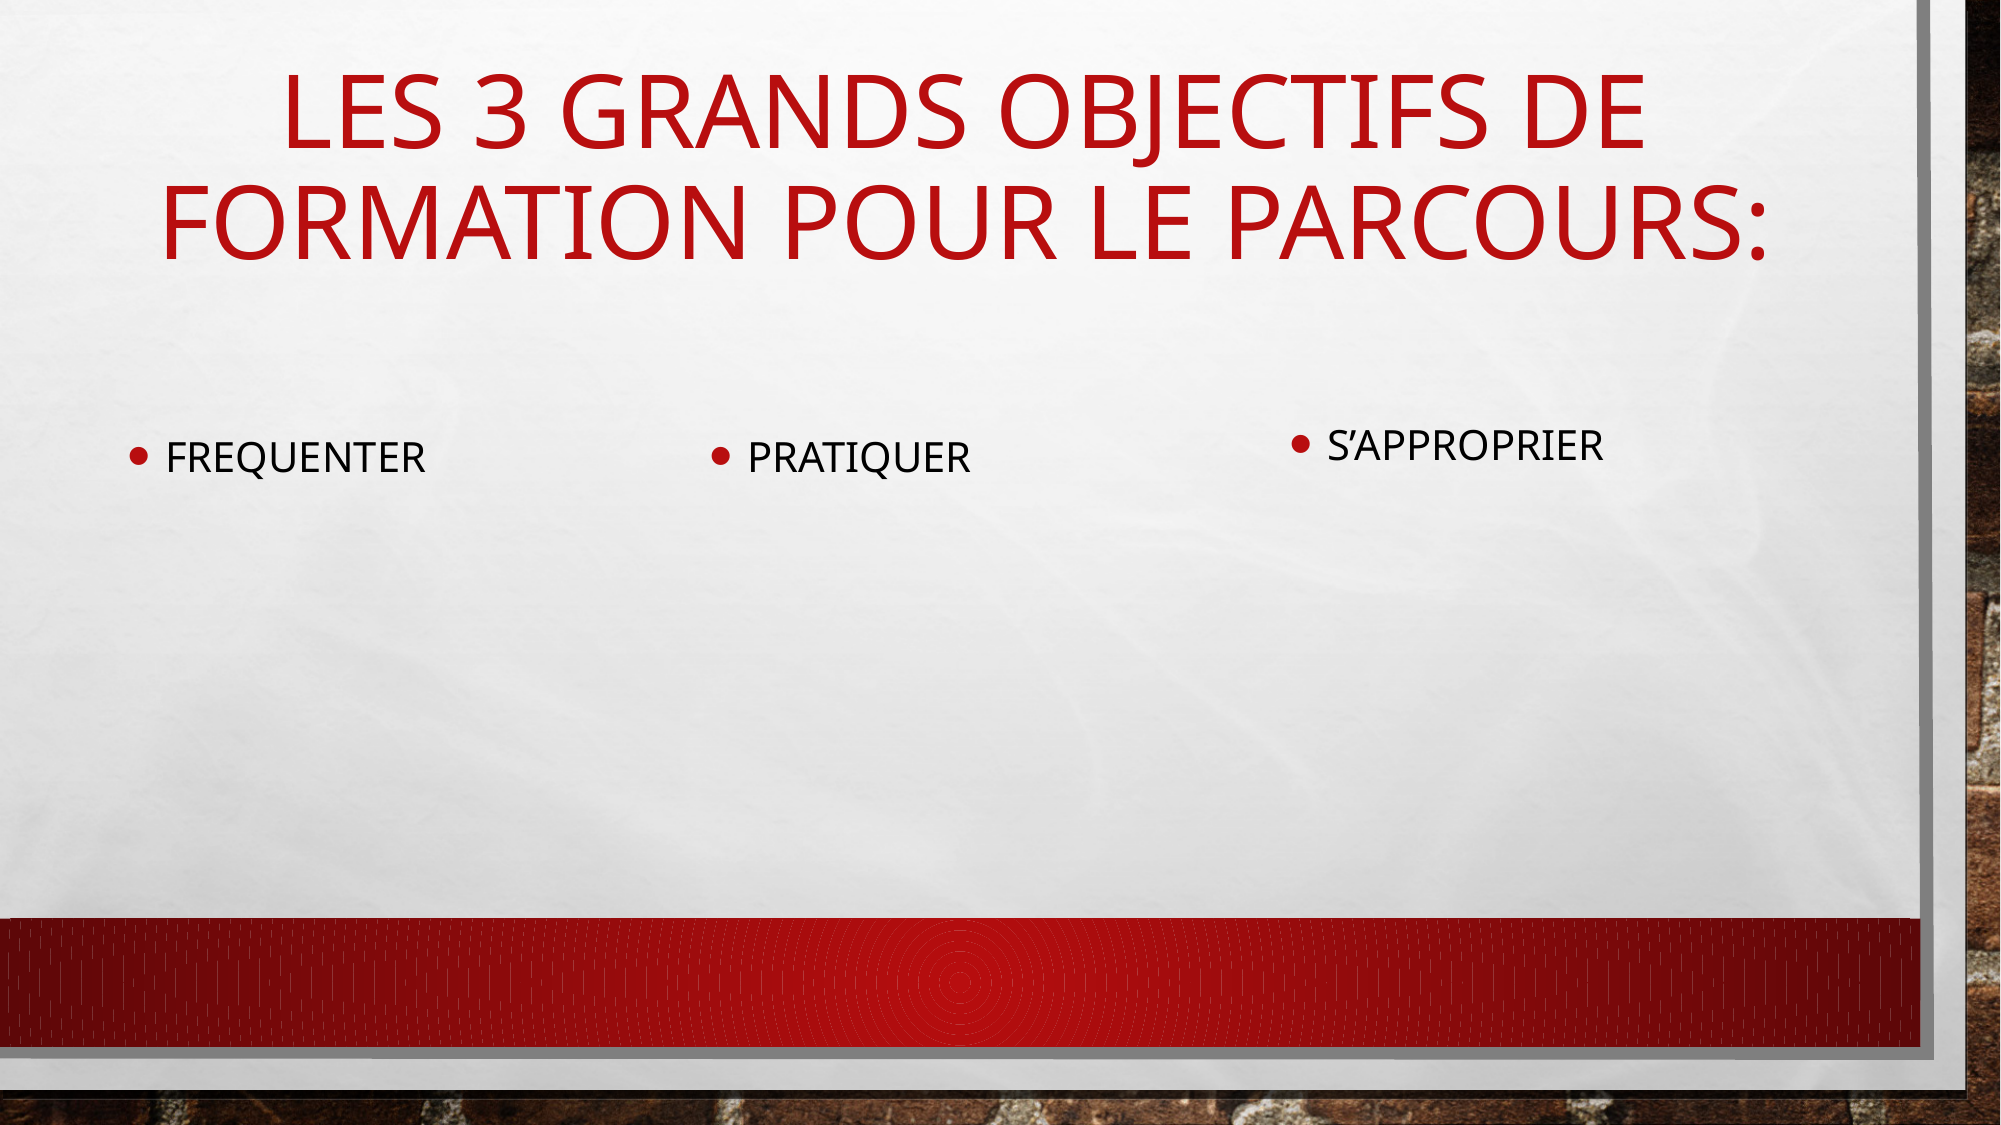

# Les 3 grands objectifs de formation pour le parcours:
FREQUENTER
PRATIQUER
S’APPROPRIER